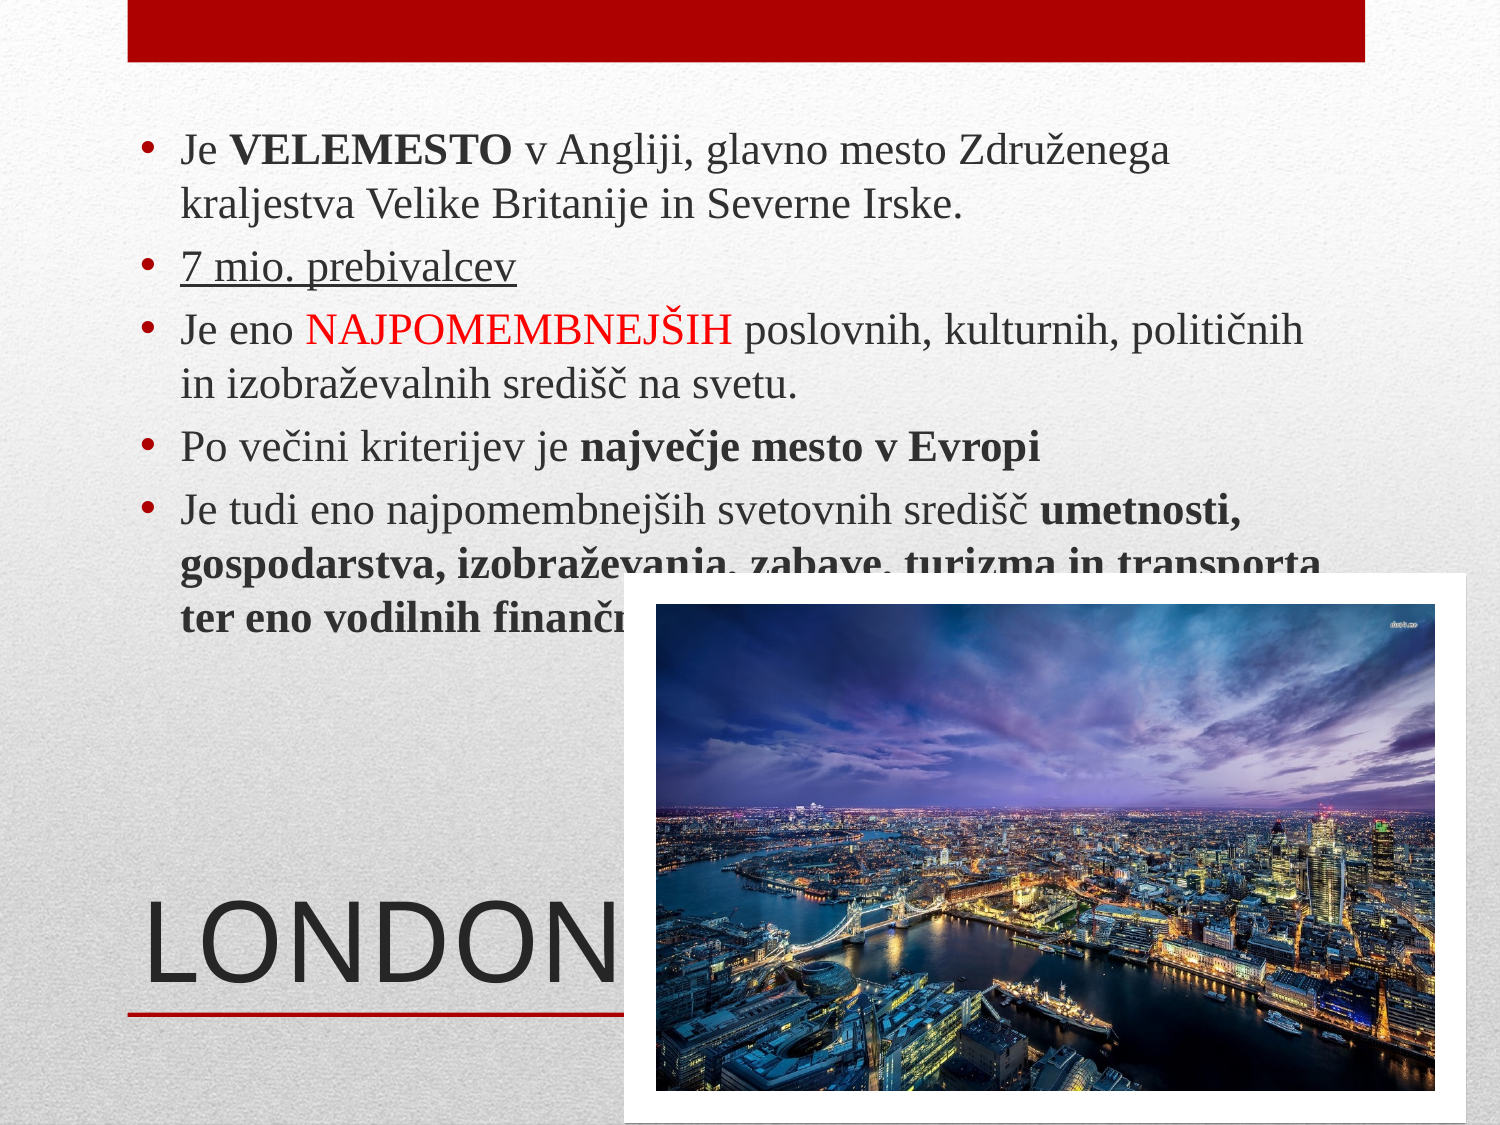

Je VELEMESTO v Angliji, glavno mesto Združenega kraljestva Velike Britanije in Severne Irske.
7 mio. prebivalcev
Je eno NAJPOMEMBNEJŠIH poslovnih, kulturnih, političnih in izobraževalnih središč na svetu.
Po večini kriterijev je največje mesto v Evropi
Je tudi eno najpomembnejših svetovnih središč umetnosti, gospodarstva, izobraževanja, zabave, turizma in transporta ter eno vodilnih finančnih središč.
# LONDON